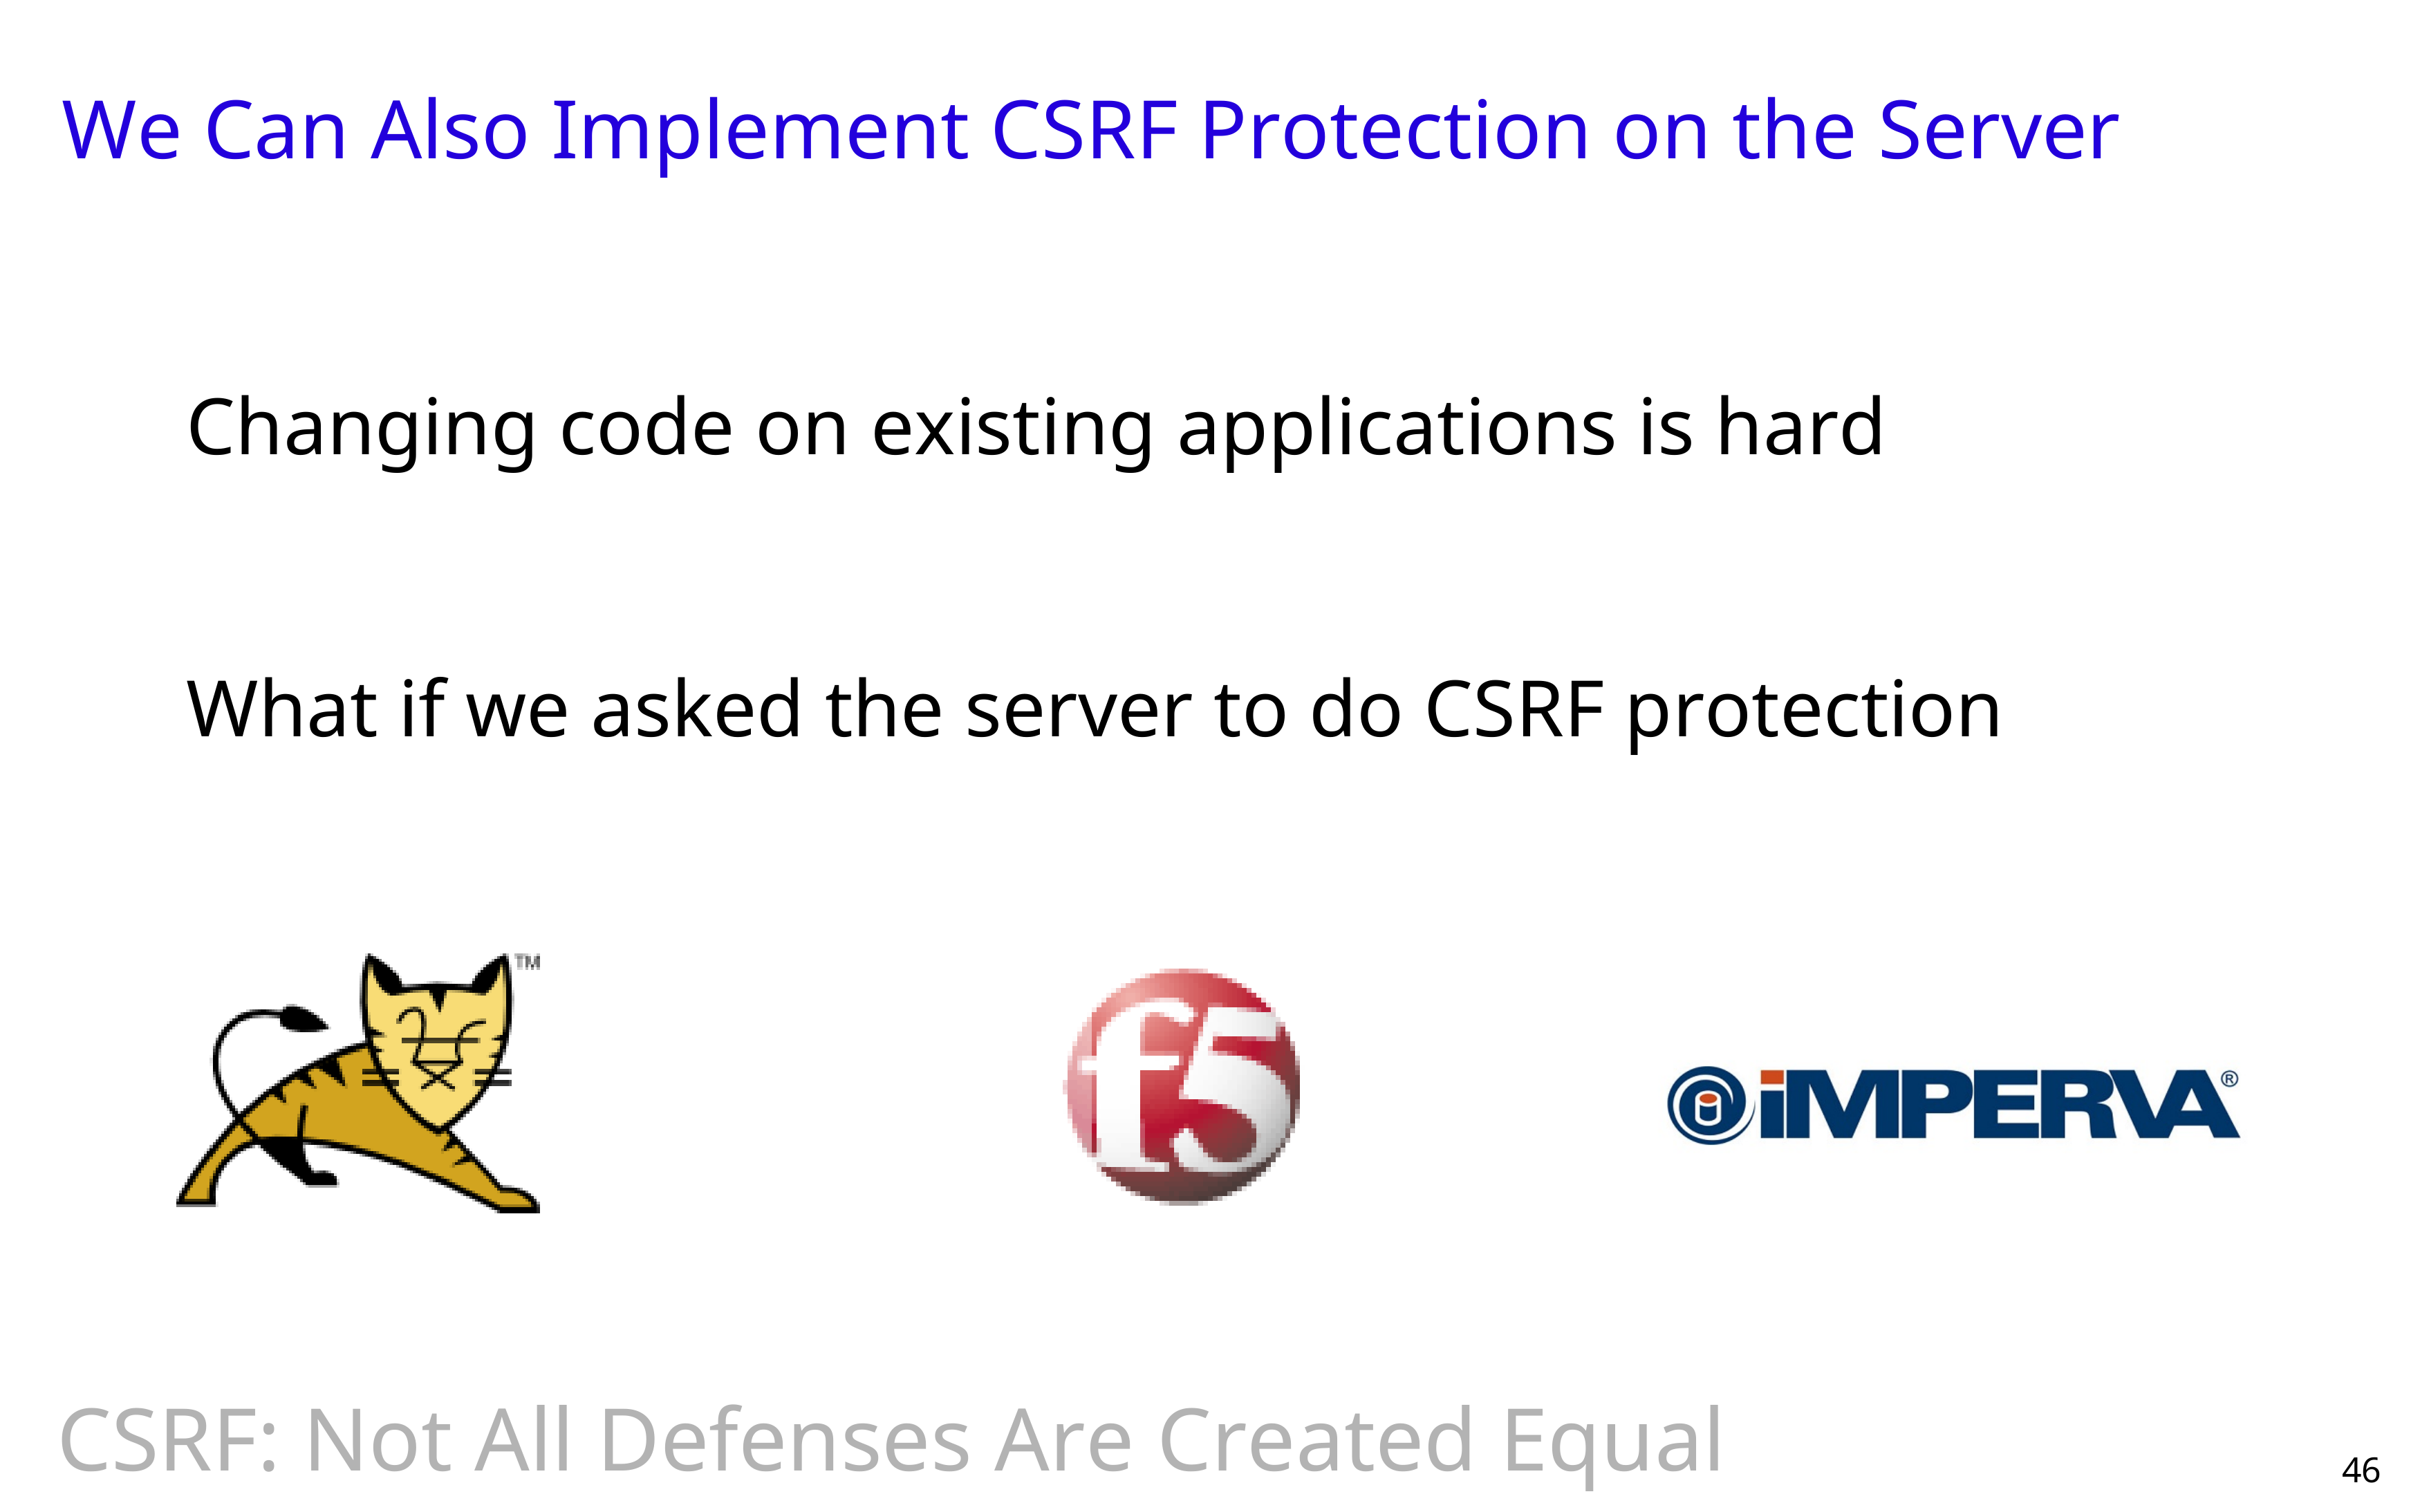

We Can Also Implement CSRF Protection on the Server
Changing code on existing applications is hard
What if we asked the server to do CSRF protection